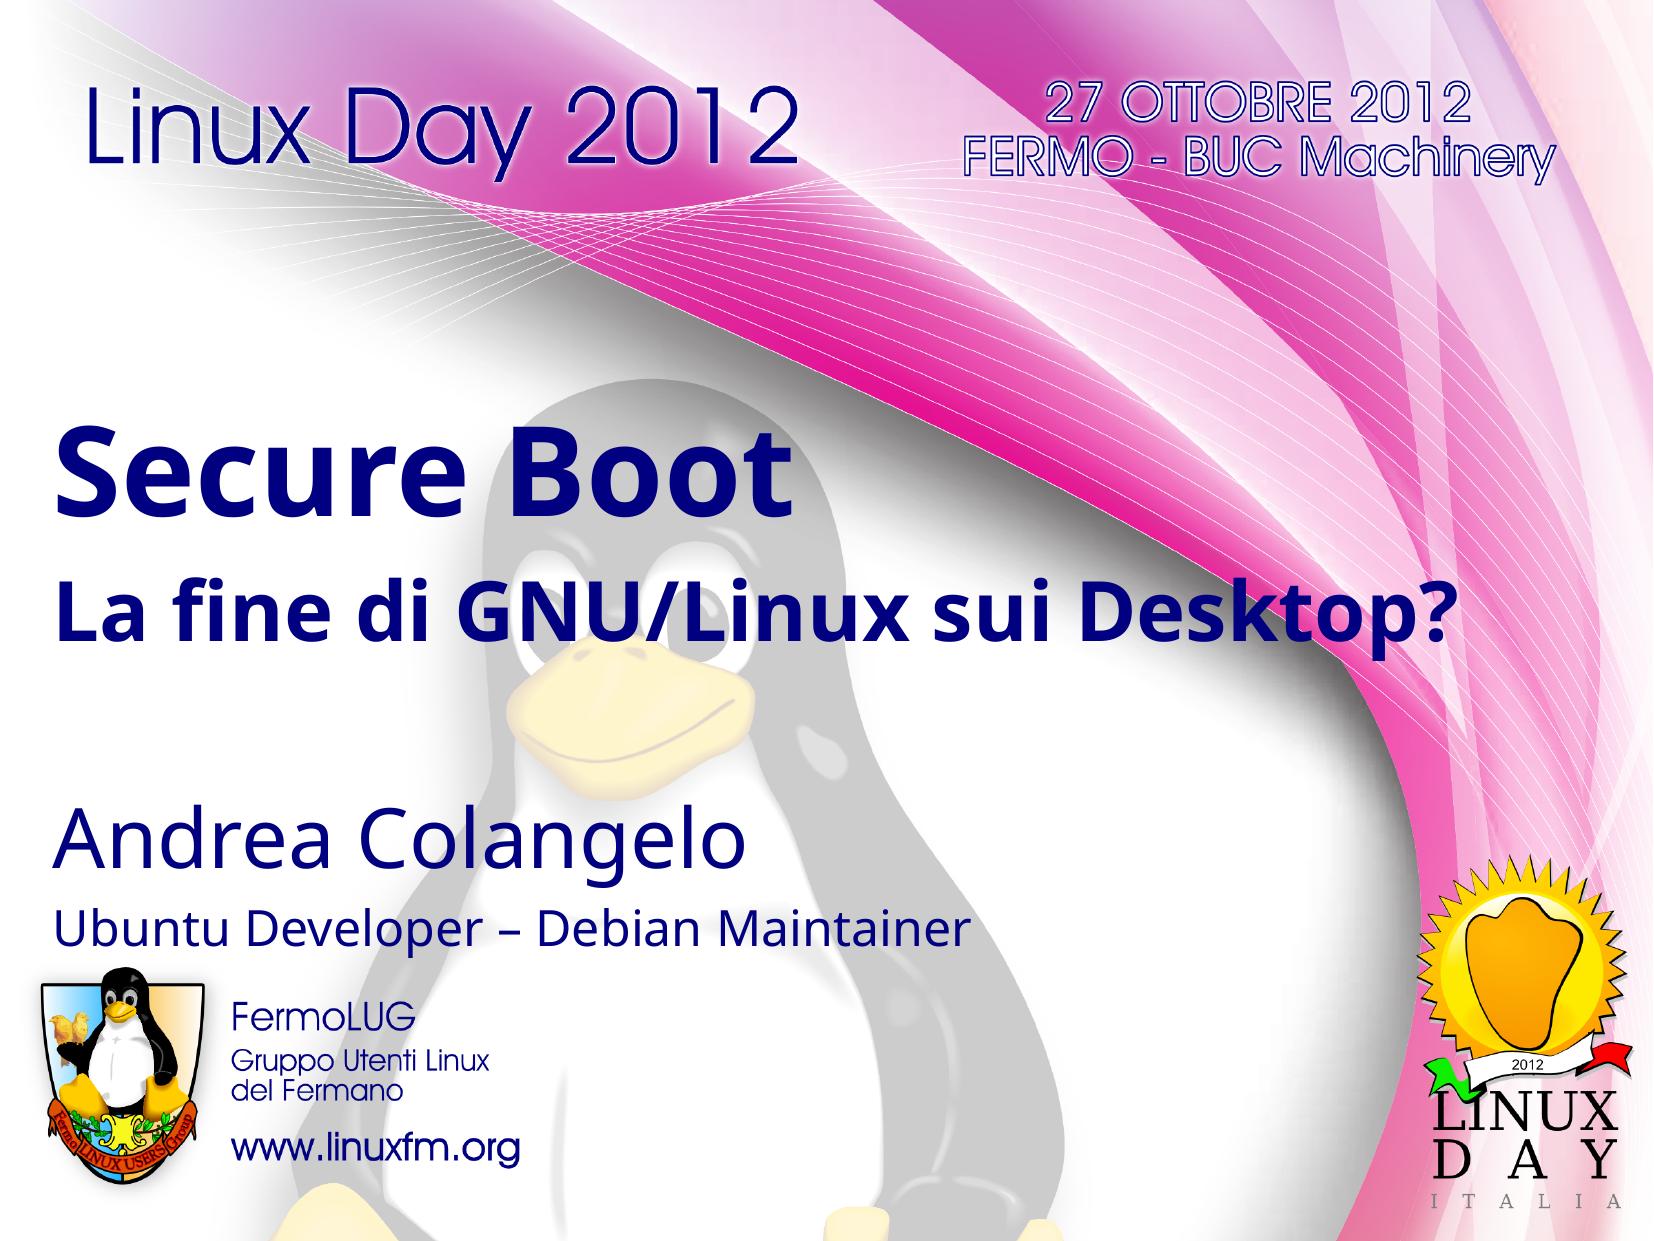

Secure Boot
La fine di GNU/Linux sui Desktop?
Andrea Colangelo
Ubuntu Developer – Debian Maintainer